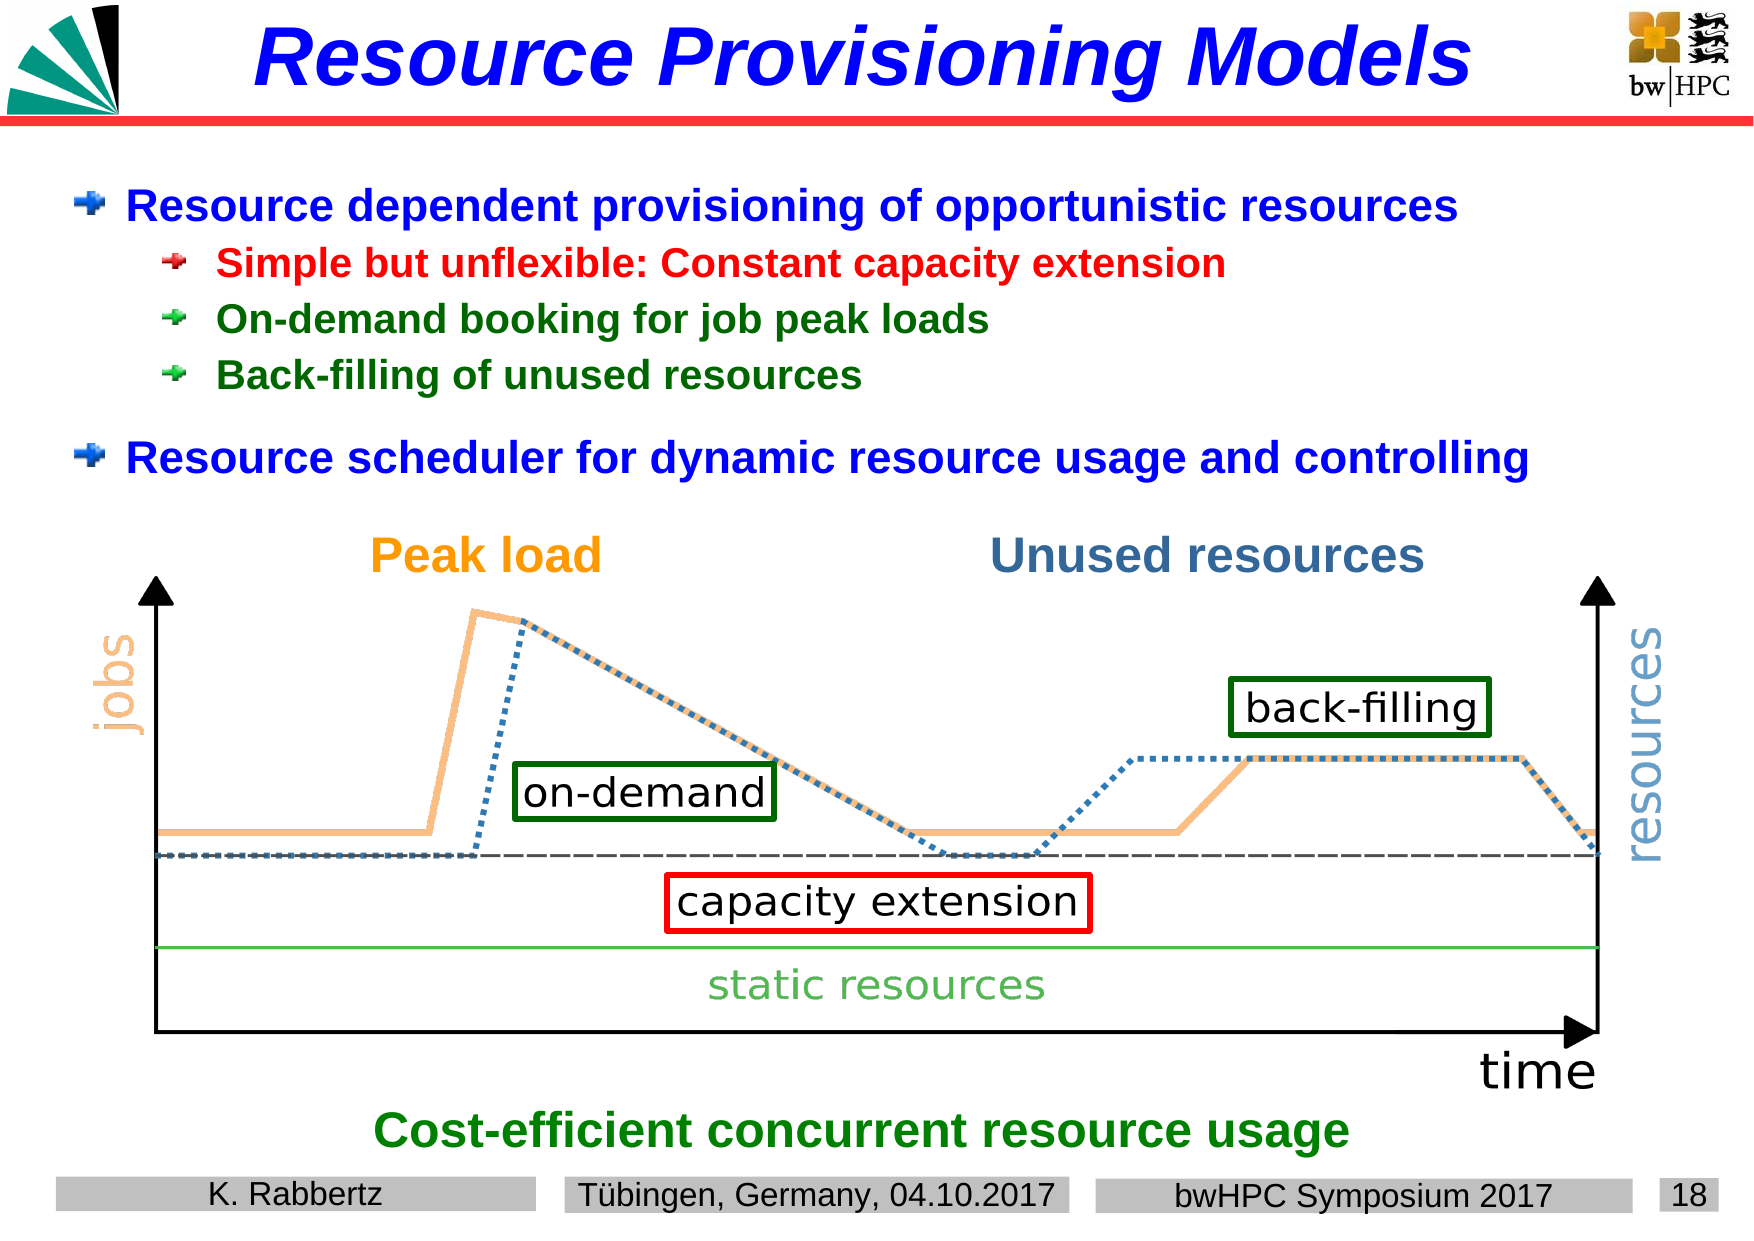

Resource Provisioning Models
# Resource dependent provisioning of opportunistic resources
Simple but unflexible: Constant capacity extension
On-demand booking for job peak loads
Back-filling of unused resources
Resource scheduler for dynamic resource usage and controlling
Peak load
Unused resources
 Cost-efficient concurrent resource usage